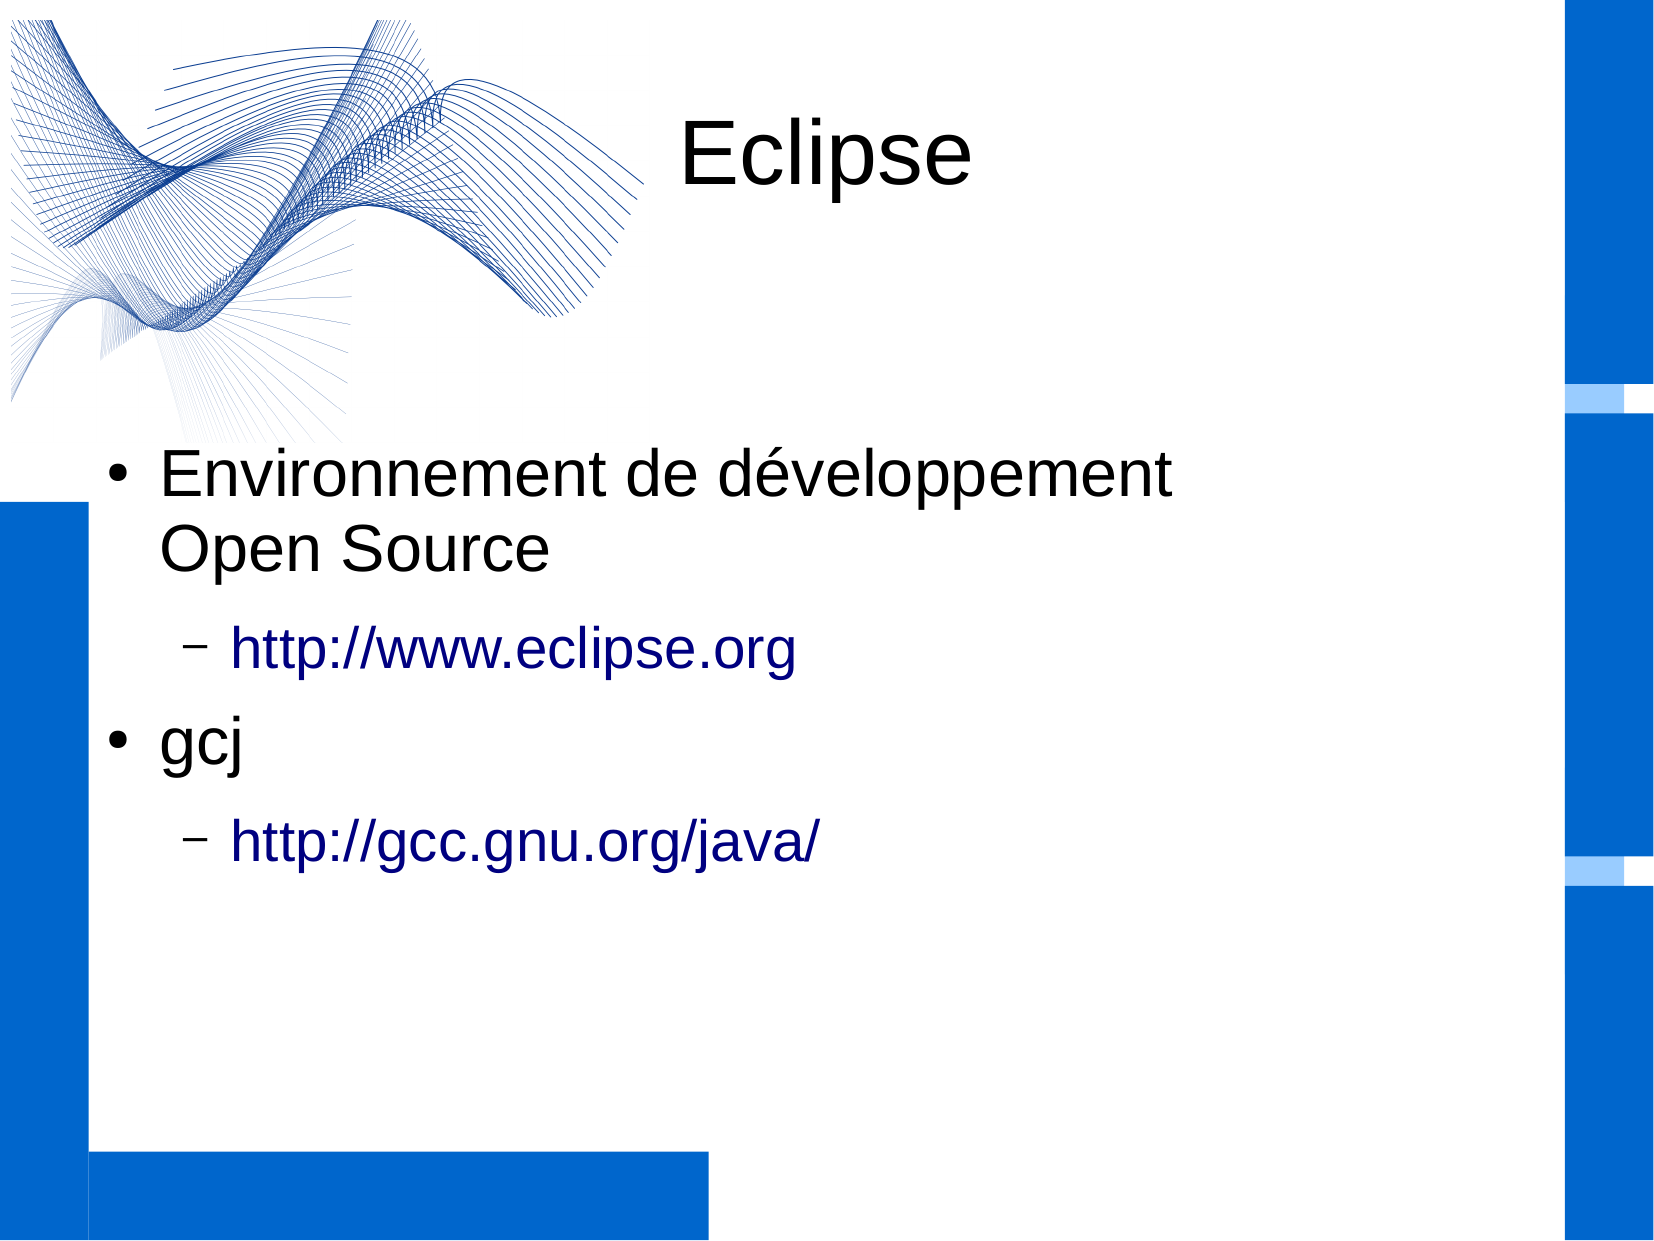

# Eclipse
Environnement de développement
Open Source
http://www.eclipse.org
gcj
http://gcc.gnu.org/java/